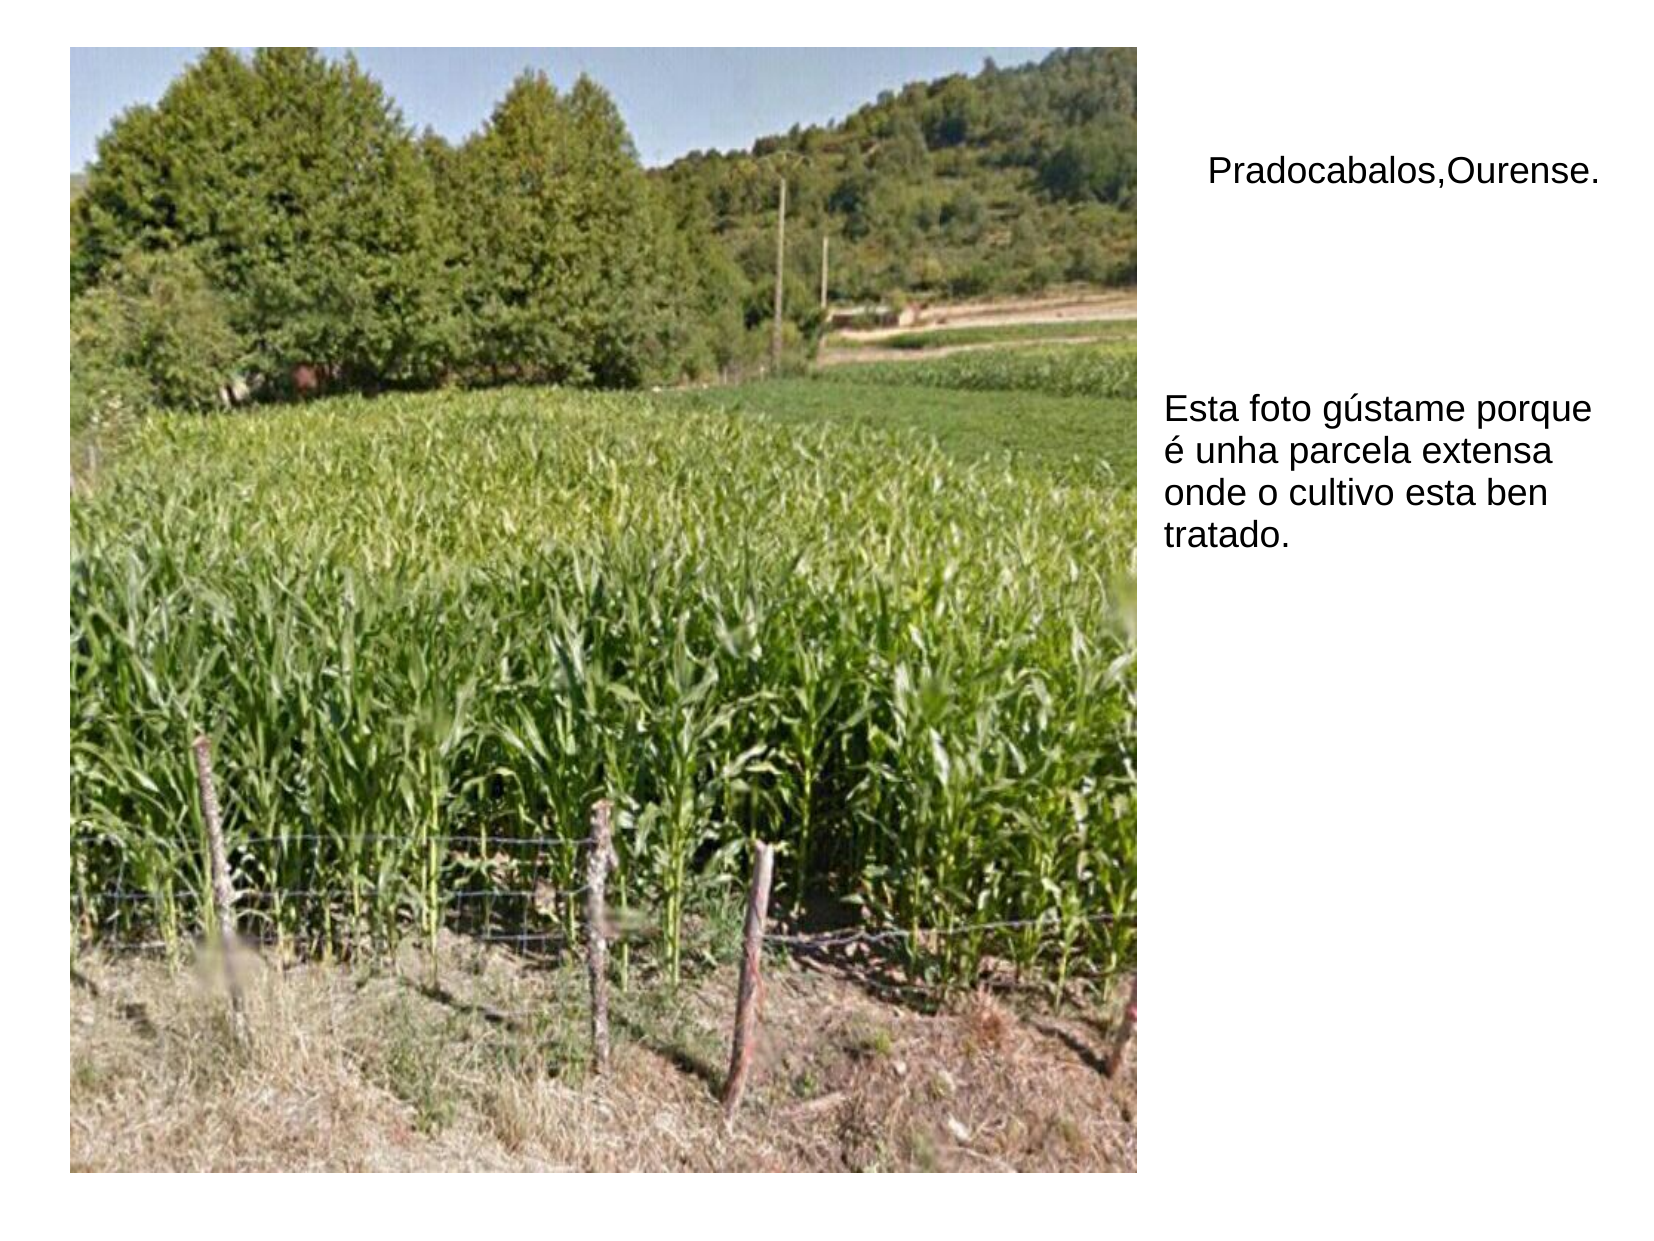

Pradocabalos,Ourense.
Esta foto gústame porque
é unha parcela extensa
onde o cultivo esta ben
tratado.